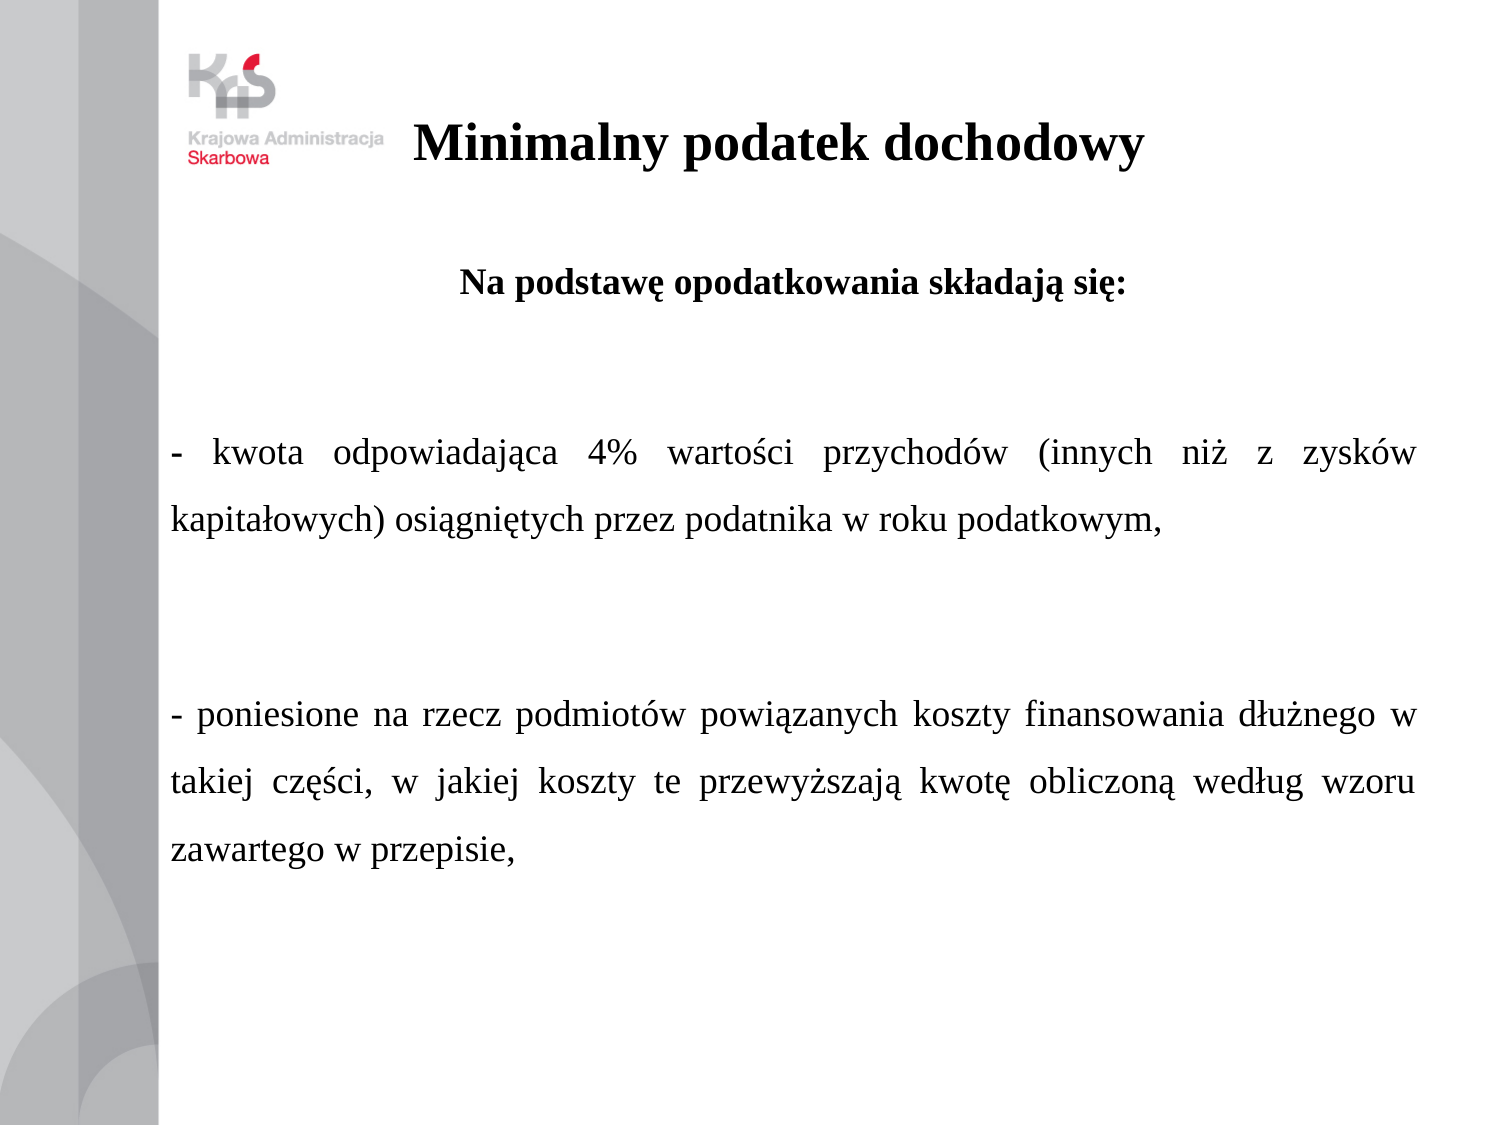

# Minimalny podatek dochodowy
Na podstawę opodatkowania składają się:
- kwota odpowiadająca 4% wartości przychodów (innych niż z zysków kapitałowych) osiągniętych przez podatnika w roku podatkowym,
- poniesione na rzecz podmiotów powiązanych koszty finansowania dłużnego w takiej części, w jakiej koszty te przewyższają kwotę obliczoną według wzoru zawartego w przepisie,